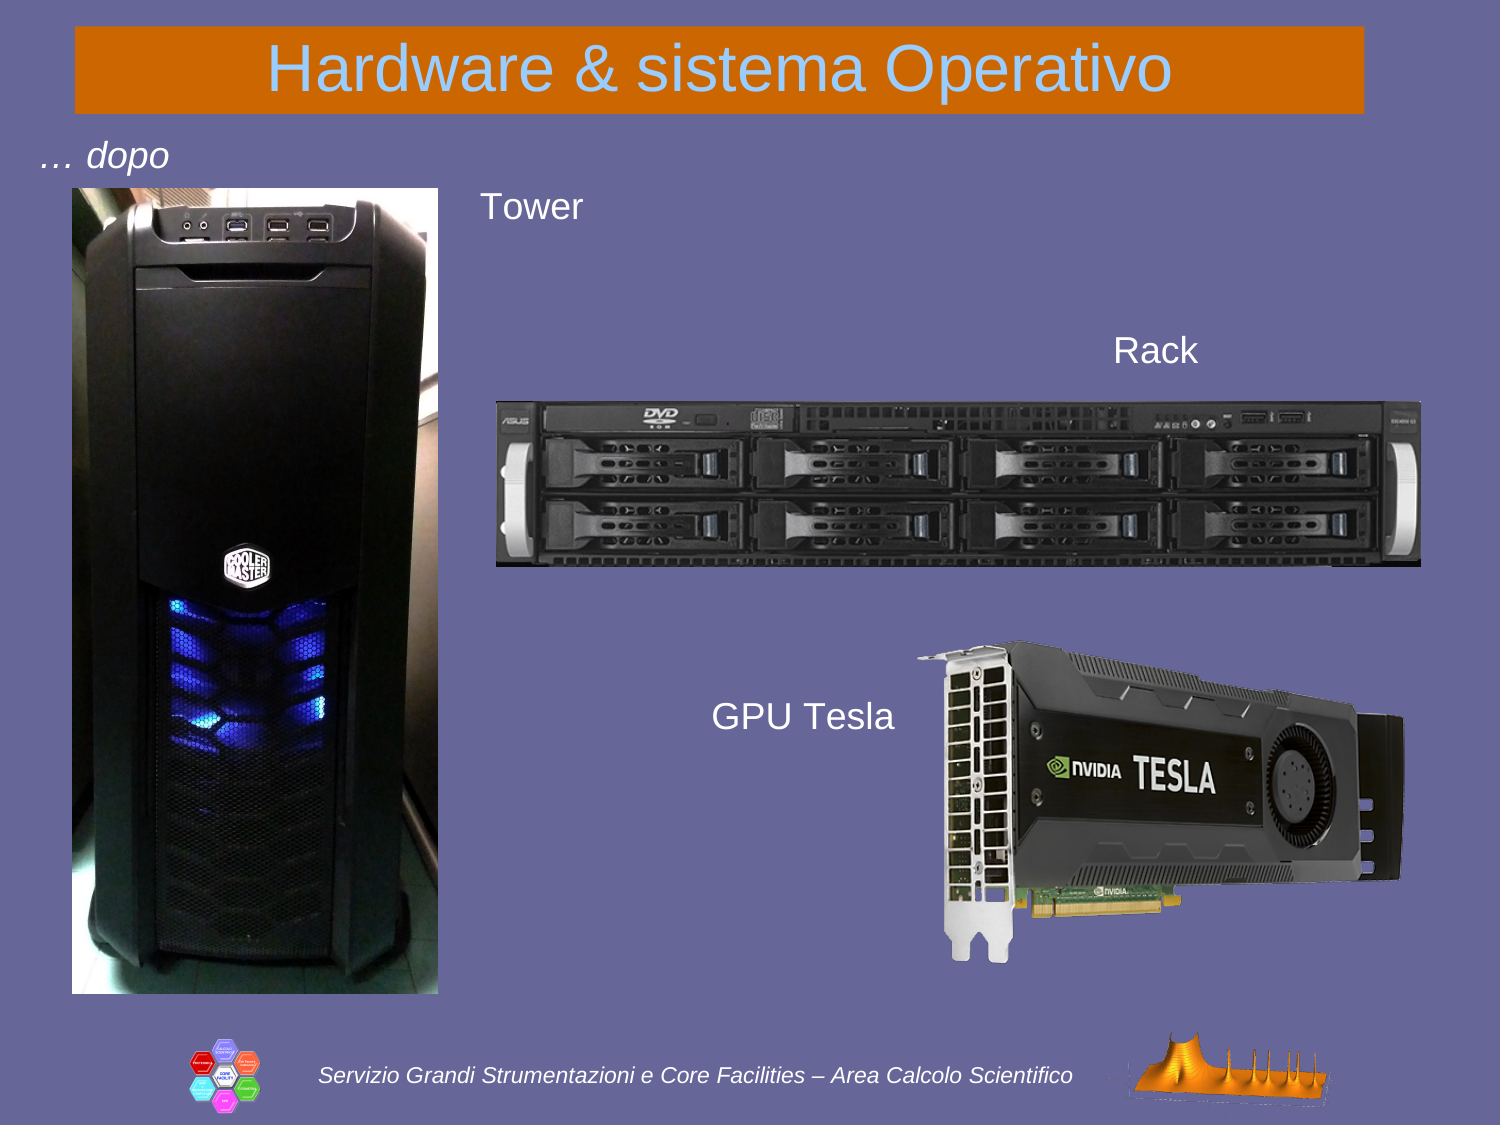

Hardware & sistema Operativo
… dopo
Tower
Rack
GPU Tesla